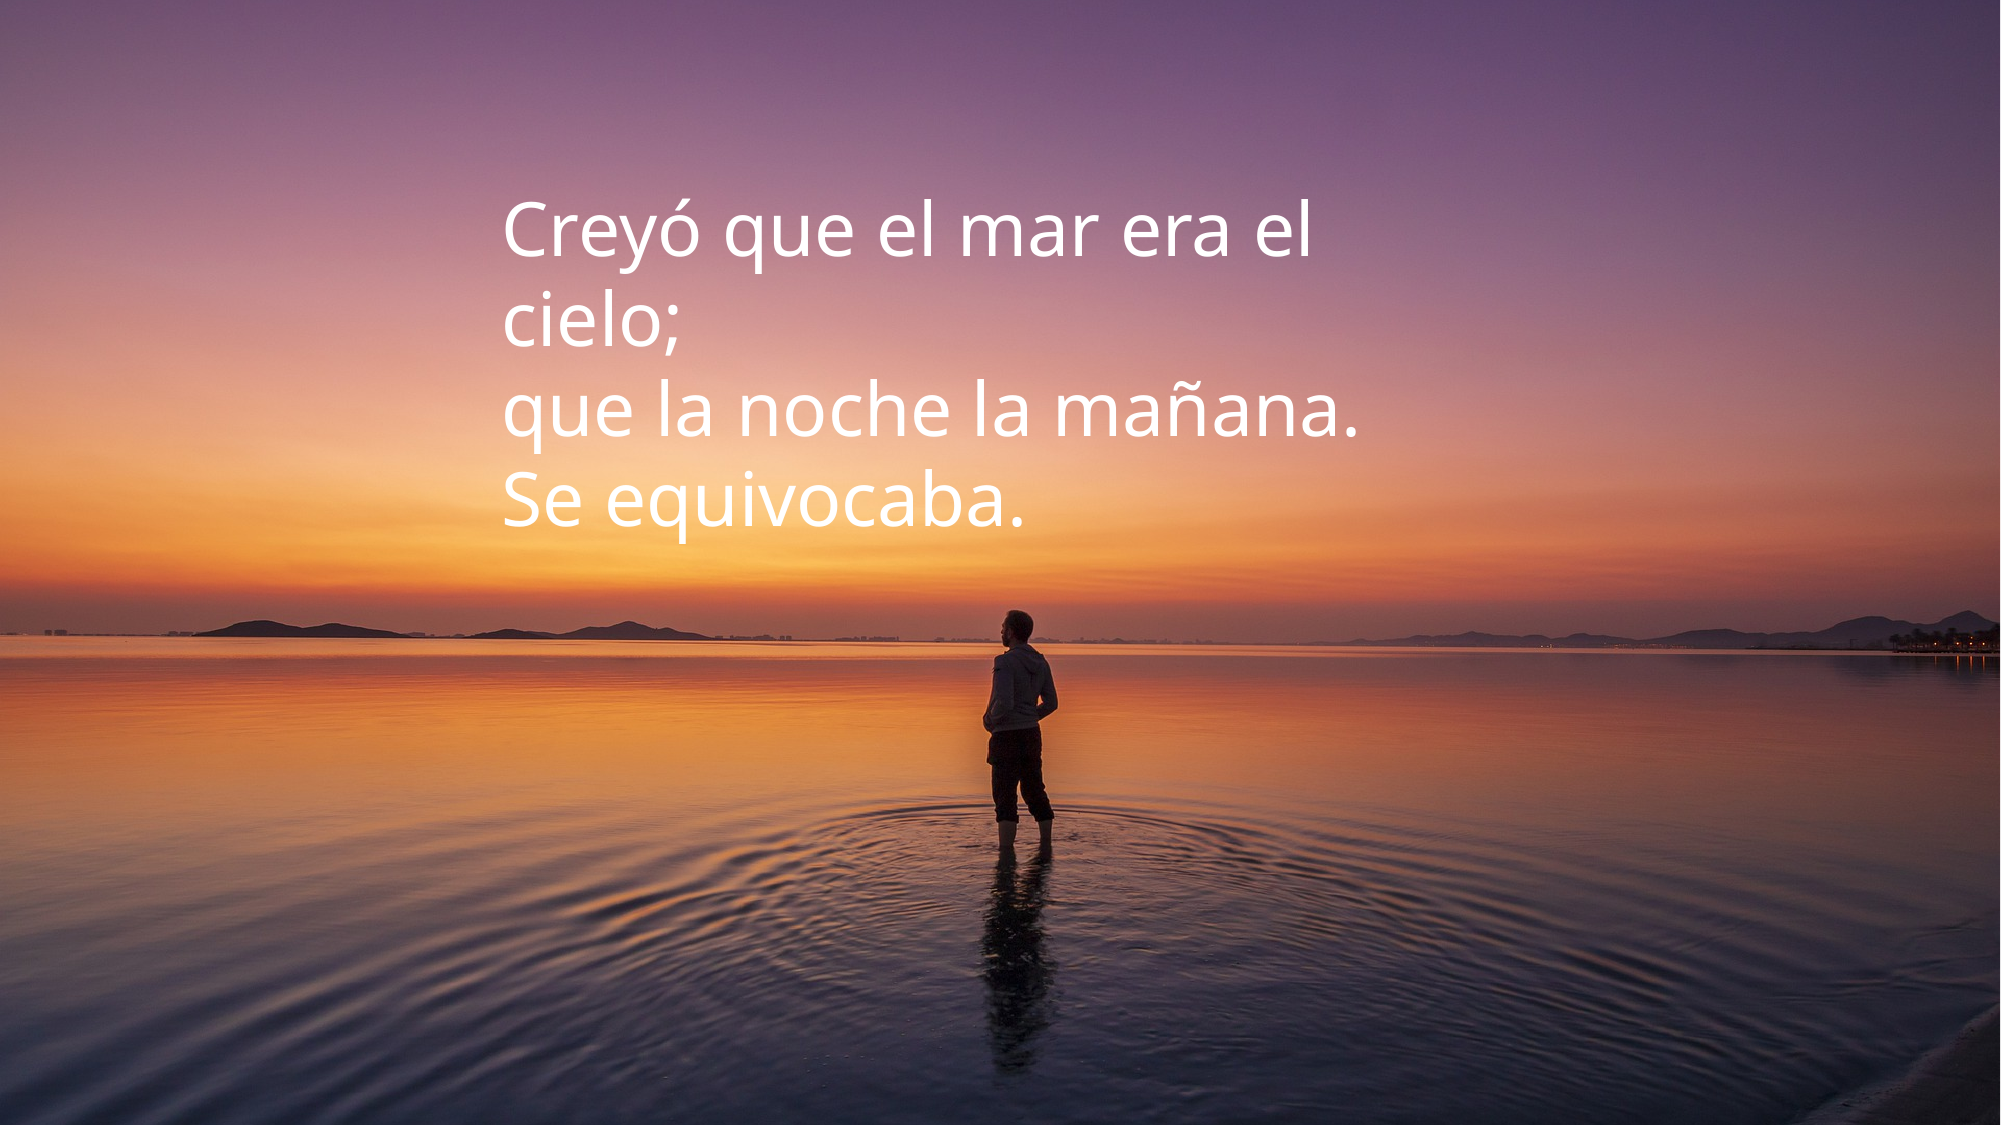

Creyó que el mar era el cielo;
que la noche la mañana.
Se equivocaba.